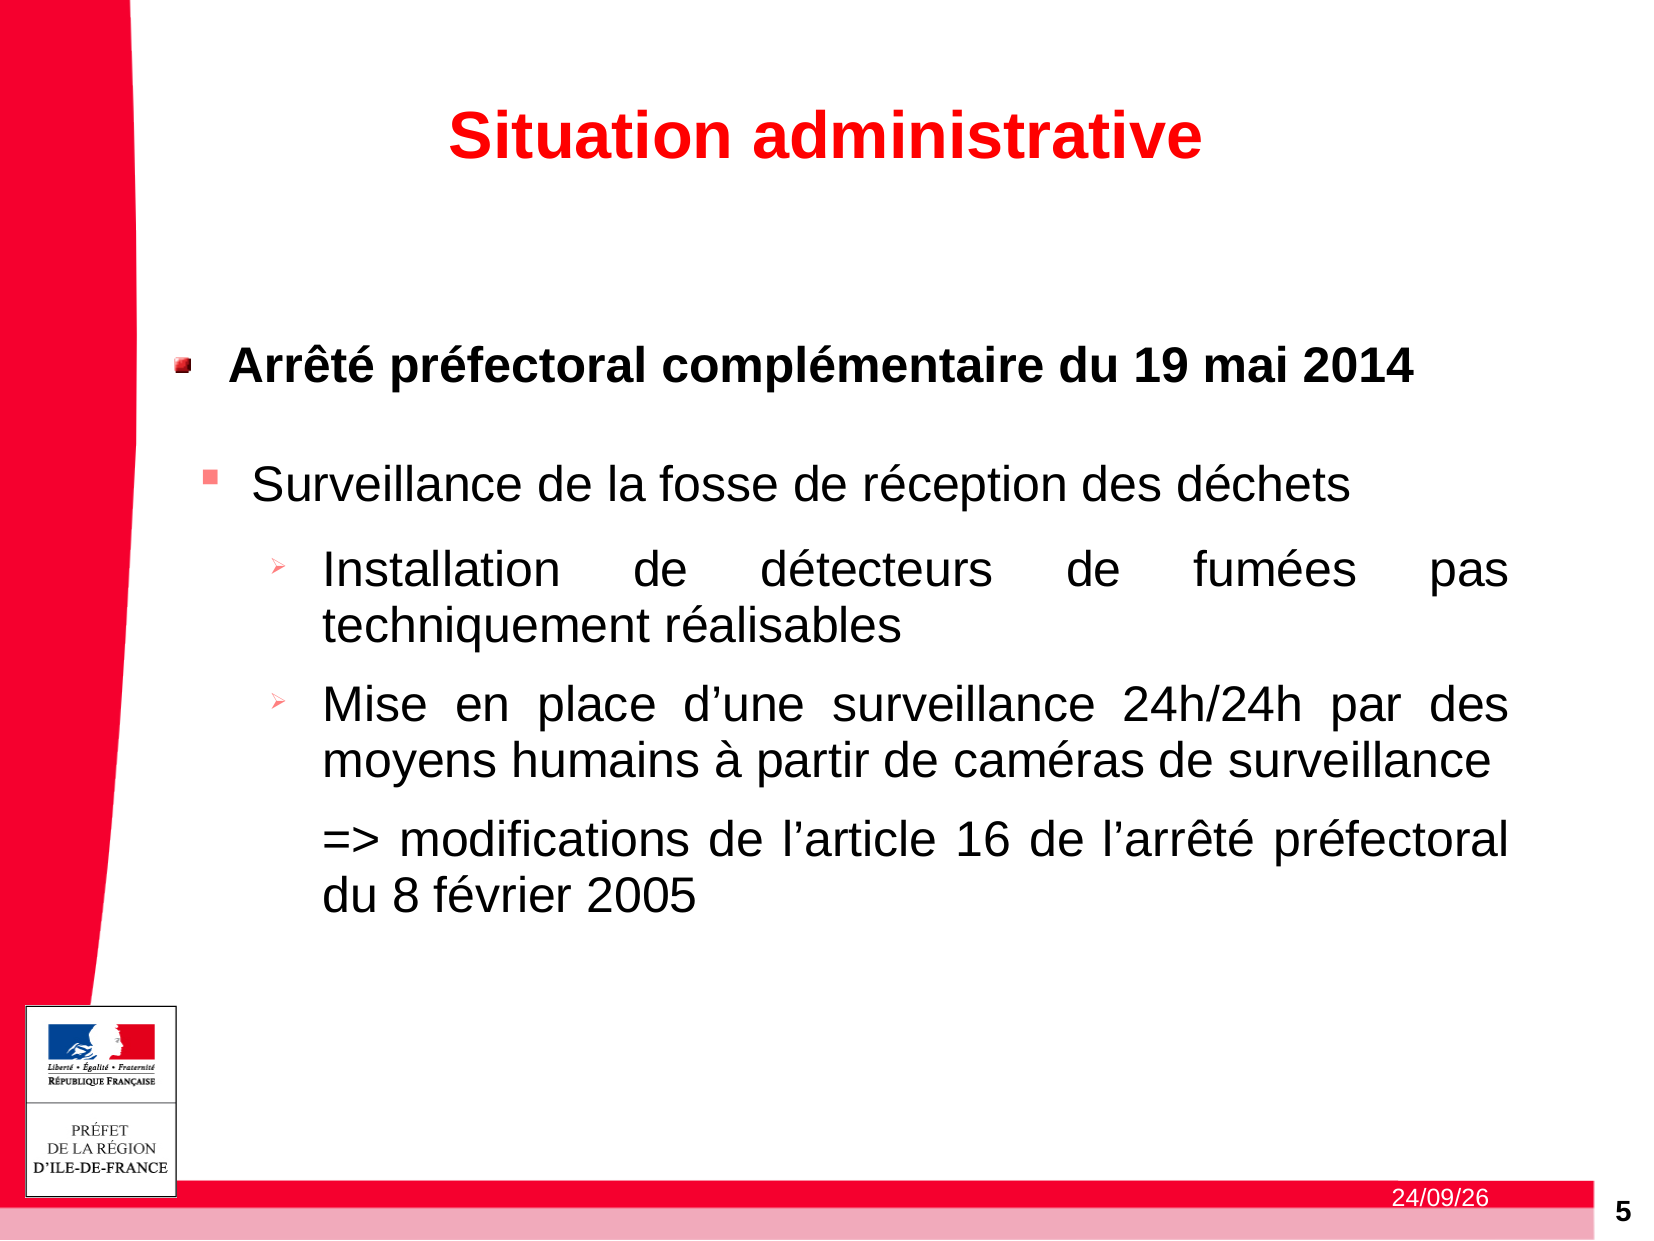

# Situation administrative
Arrêté préfectoral complémentaire du 19 mai 2014
Surveillance de la fosse de réception des déchets
Installation de détecteurs de fumées pas techniquement réalisables
Mise en place d’une surveillance 24h/24h par des moyens humains à partir de caméras de surveillance
=> modifications de l’article 16 de l’arrêté préfectoral du 8 février 2005
5